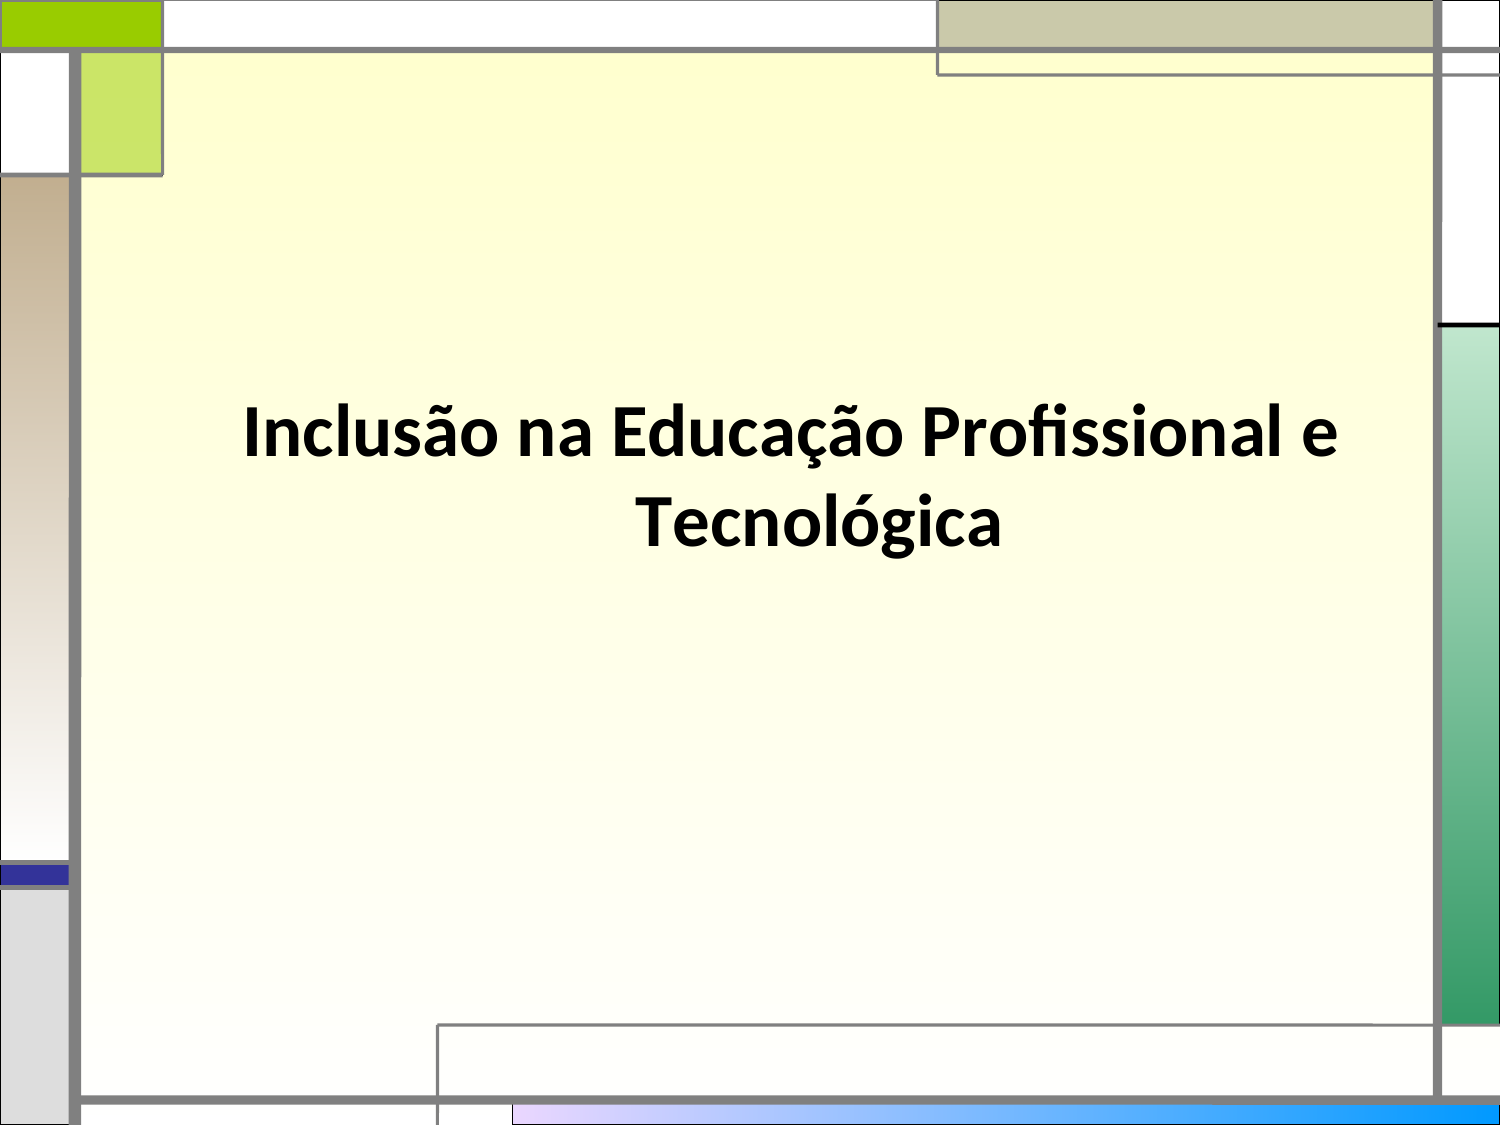

# Inclusão na Educação Profissional e Tecnológica